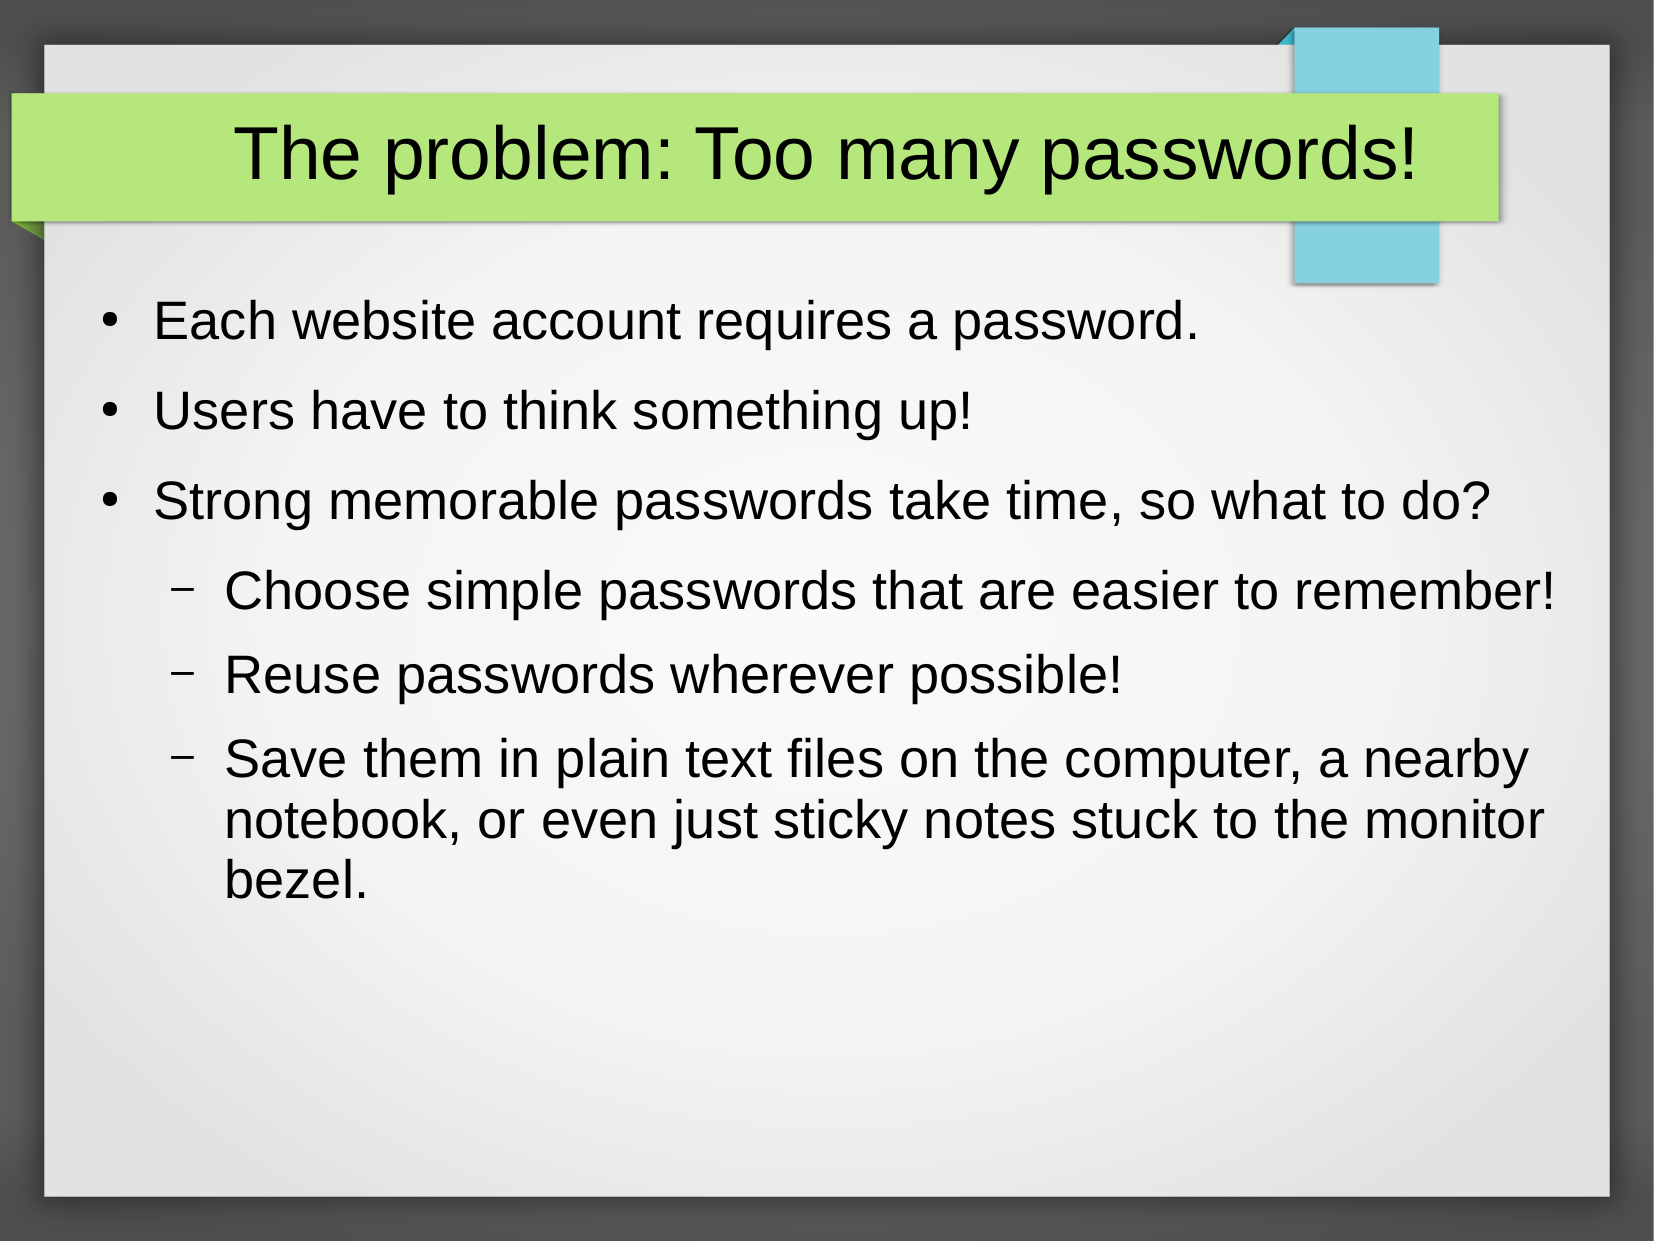

# The problem: Too many passwords!
Each website account requires a password.
Users have to think something up!
Strong memorable passwords take time, so what to do?
Choose simple passwords that are easier to remember!
Reuse passwords wherever possible!
Save them in plain text files on the computer, a nearby notebook, or even just sticky notes stuck to the monitor bezel.